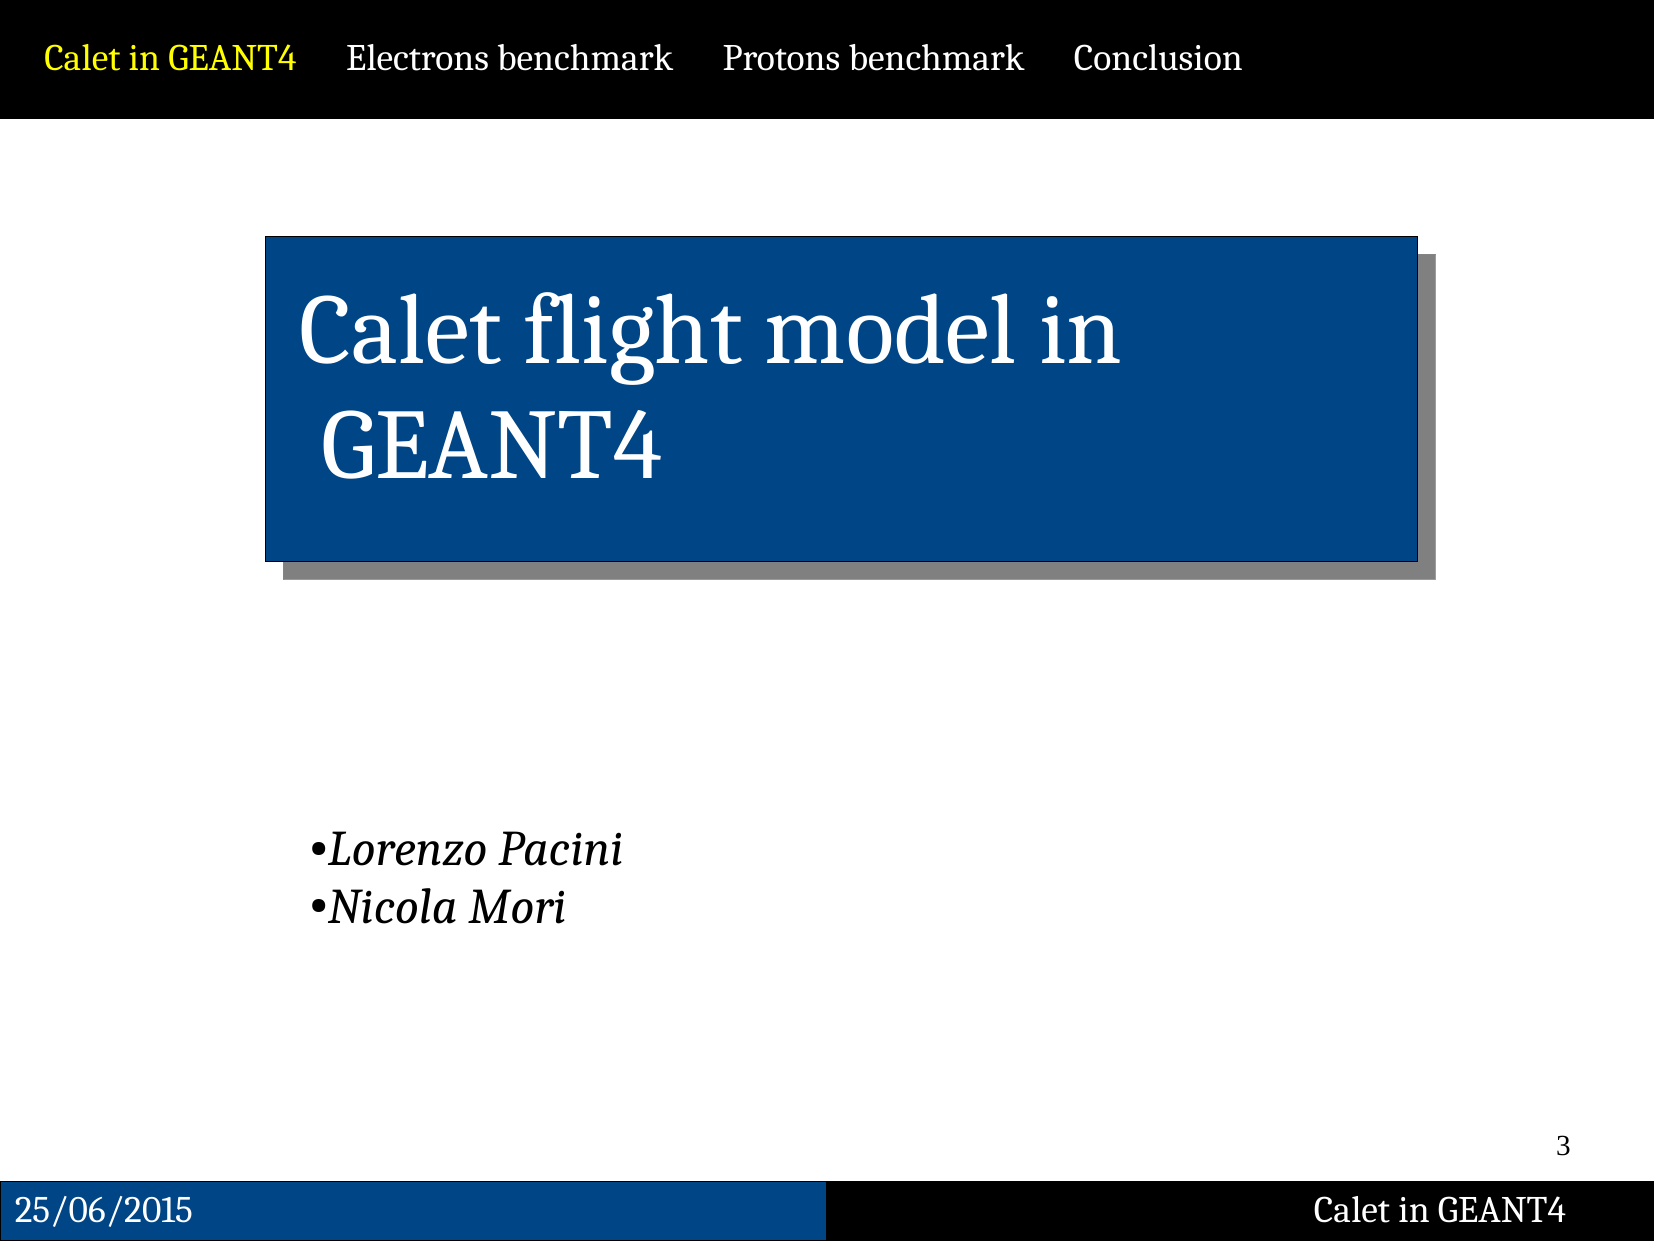

Calet in GEANT4 Electrons benchmark Protons benchmark Conclusion
Calet flight model in
 GEANT4
Lorenzo Pacini
Nicola Mori
3
25/06/2015
Calet in GEANT4